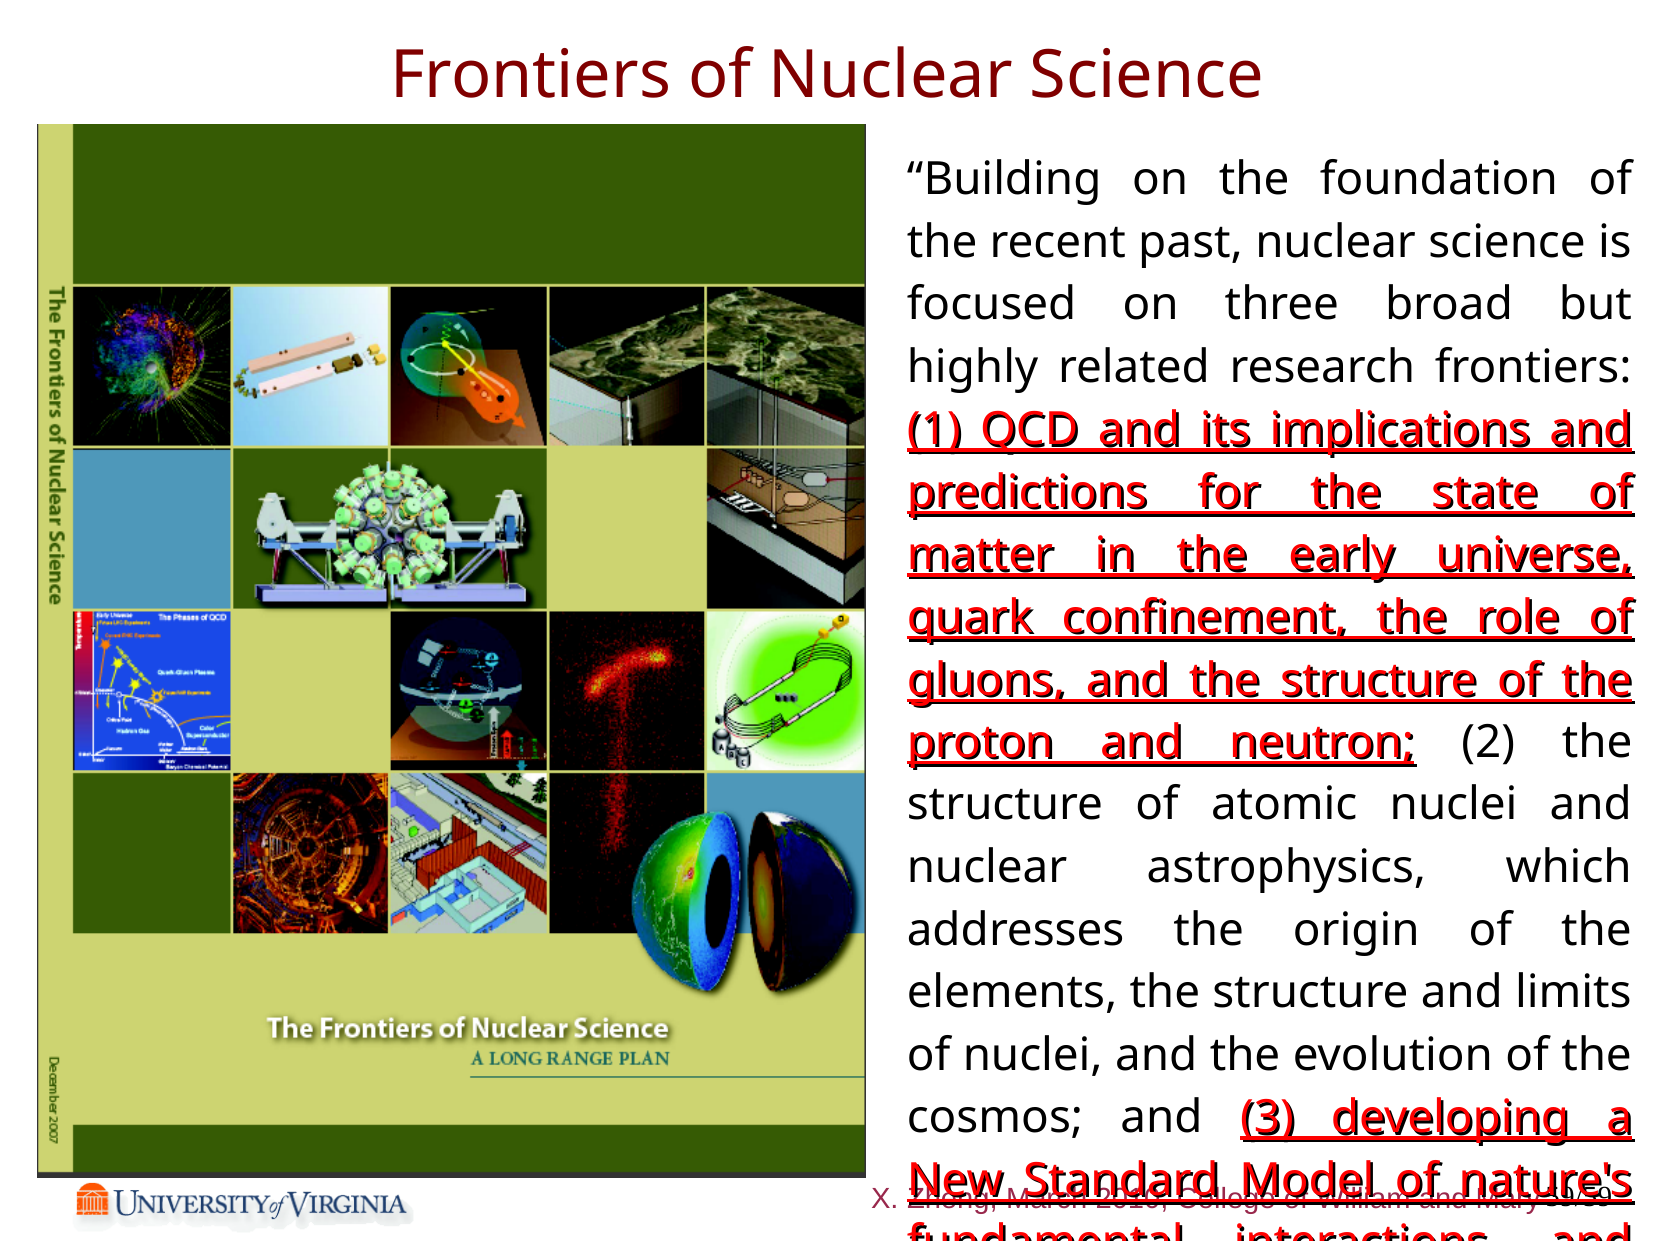

# Frontiers of Nuclear Science
“Building on the foundation of the recent past, nuclear science is focused on three broad but highly related research frontiers: (1) QCD and its implications and predictions for the state of matter in the early universe, quark confinement, the role of gluons, and the structure of the proton and neutron; (2) the structure of atomic nuclei and nuclear astrophysics, which addresses the origin of the elements, the structure and limits of nuclei, and the evolution of the cosmos; and (3) developing a New Standard Model of nature's fundamental interactions, and understanding its implications for the origin of matter and the properties of neutrinos and nuclei.”